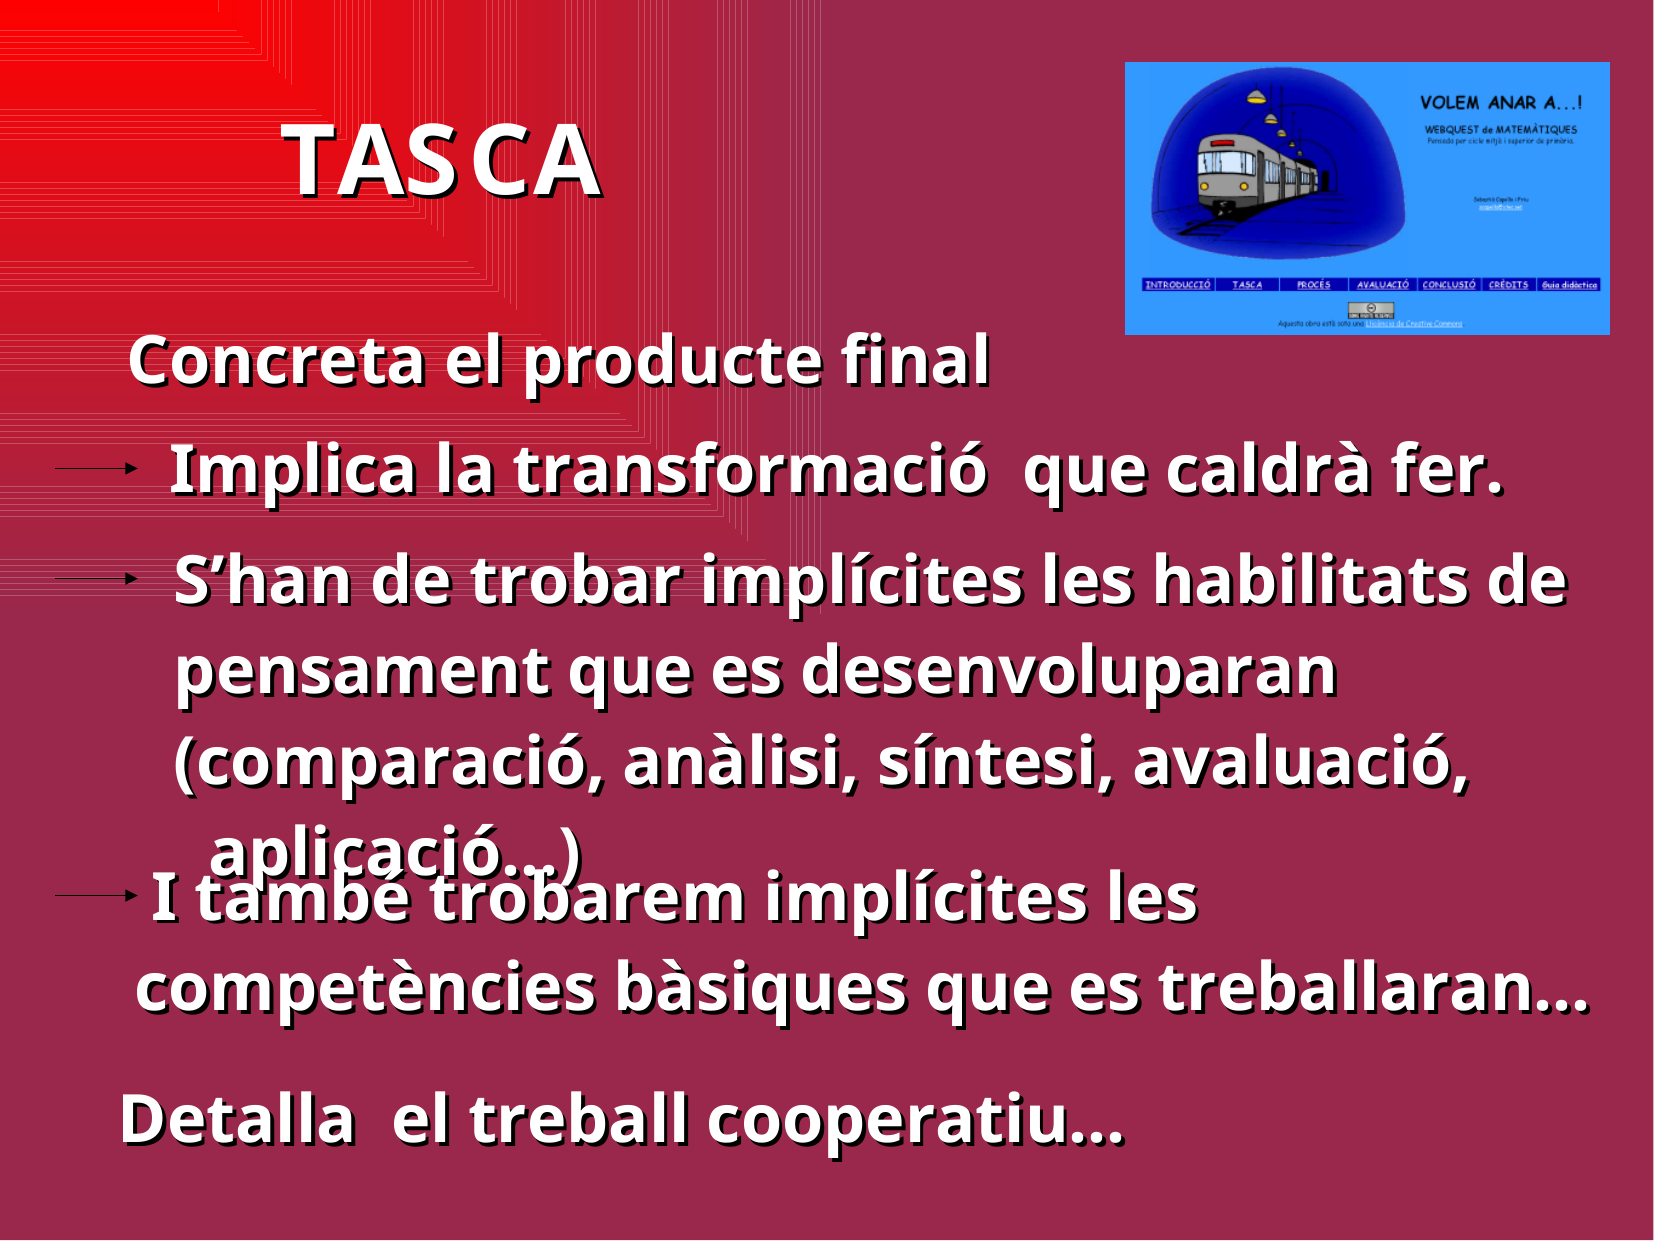

Concreta el producte final
Implica la transformació que caldrà fer.
S’han de trobar implícites les habilitats de
pensament que es desenvoluparan
(comparació, anàlisi, síntesi, avaluació,
 aplicació...)
 I també trobarem implícites les
competències bàsiques que es treballaran…
Detalla el treball cooperatiu…